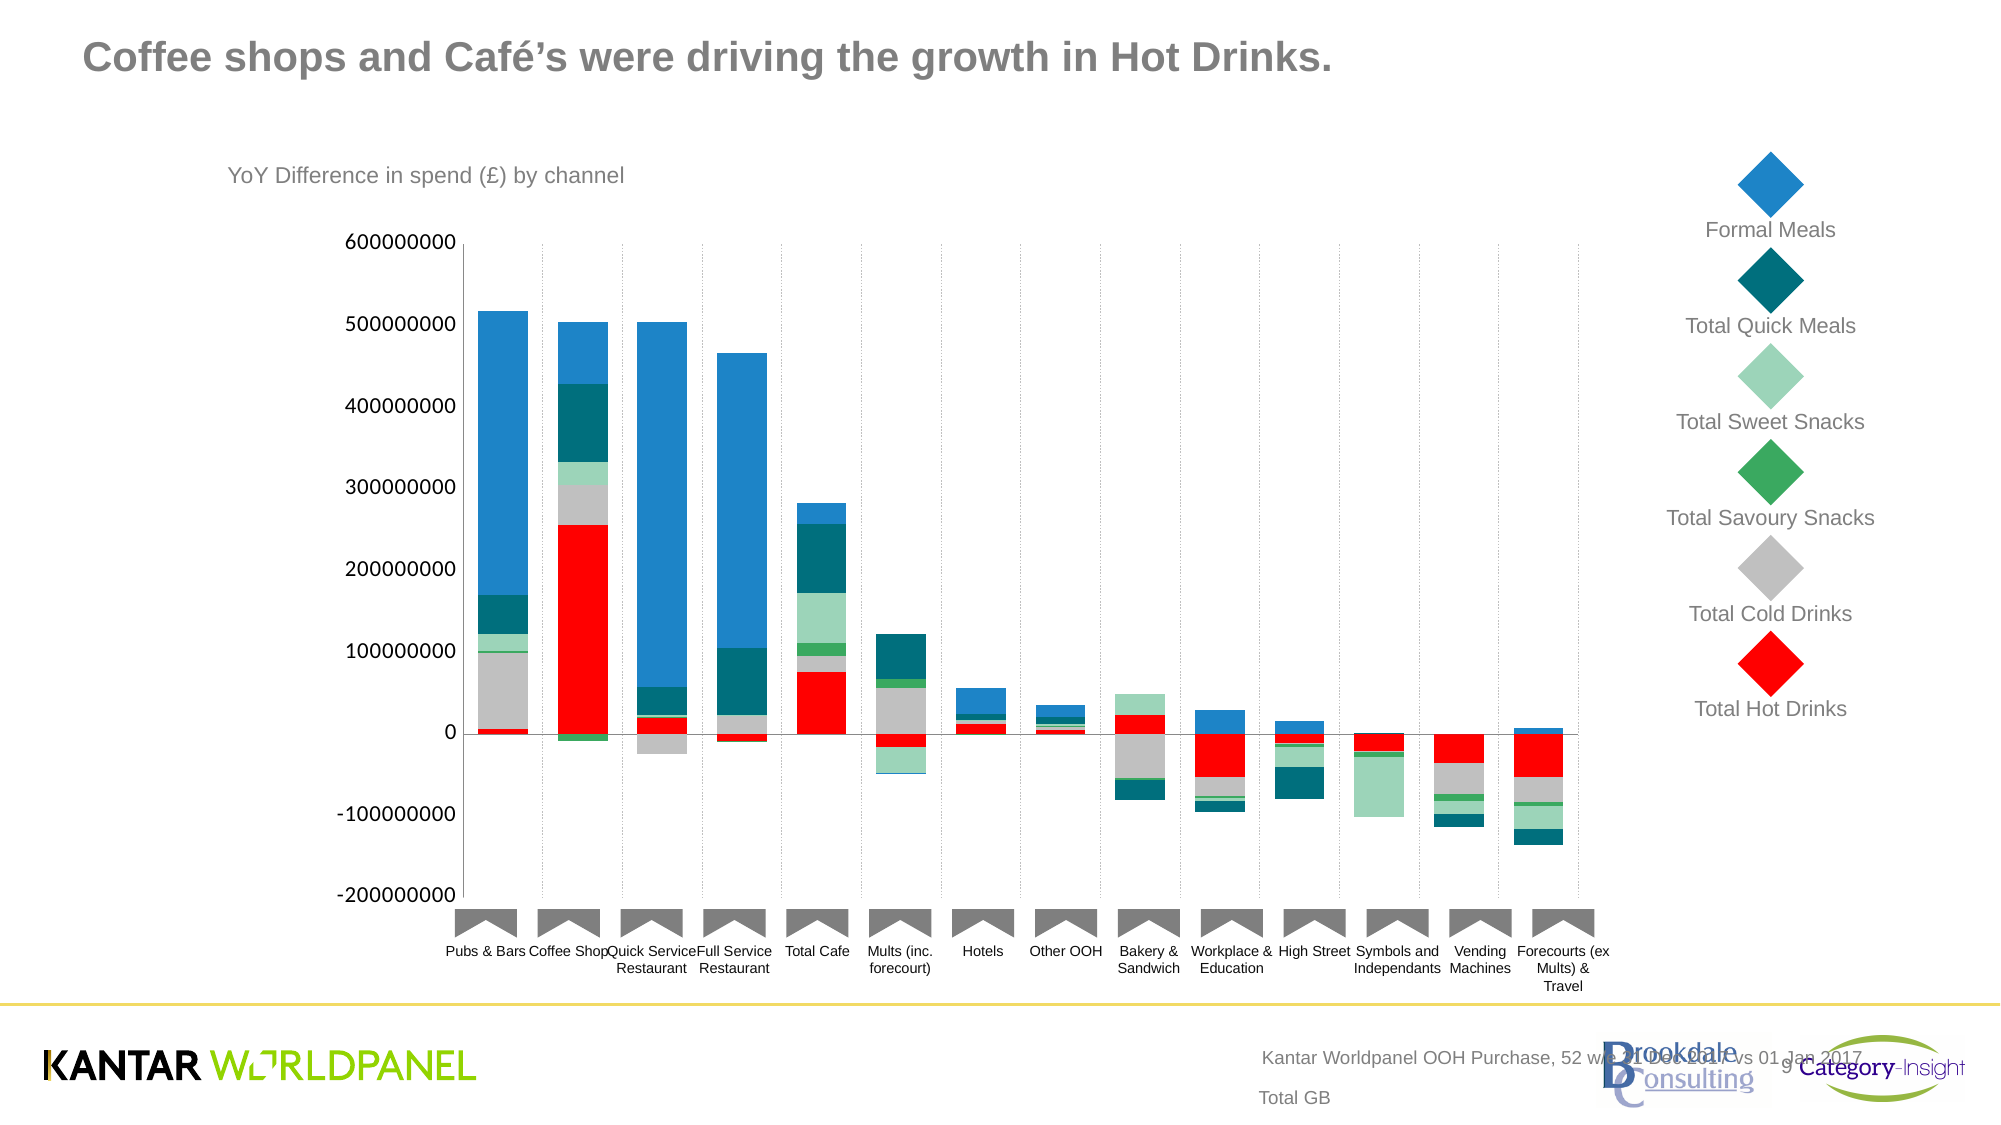

Coffee shops and Café’s were driving the growth in Hot Drinks.
YoY Difference in spend (£) by channel
Formal Meals
### Chart
| Category | Total Hot Drinks | Total Cold Drinks | Total Savoury Snacks | Total Sweet Snacks | Total Quick Meals | Formal Meals |
|---|---|---|---|---|---|---|
| Pubs & Bars | 6384672.0 | 93709380.0 | 2278128.0 | 20114240.0 | 47806370.0 | 348466200.0 |
| Coffee Shop | 256617000.0 | 48773340.0 | -8626578.0 | 27593570.0 | 96283260.0 | 76041600.0 |
| Quick Service Restaurant | 20457410.0 | -24314820.0 | 274320.0 | 3233968.0 | 34210300.0 | 446350800.0 |
| Full Service Restaurant | -8072752.0 | 21769860.0 | -141901.0 | 1994864.0 | 82390020.0 | 360773600.0 |
| Total Cafe | 76148610.0 | 19784700.0 | 15775500.0 | 60910720.0 | 84836510.0 | 25563040.0 |
| Mults (inc. forecourt) | -15490020.0 | 56595390.0 | 10867390.0 | -31831680.0 | 55494270.0 | -284343.0 |
| Hotels | 12648010.0 | 4170784.0 | -880576.0 | 752516.0 | 7804272.0 | 31115390.0 |
| Other OOH | 5210014.0 | 4186938.0 | 171409.0 | 2467265.0 | 9078995.0 | 14741120.0 |
| Bakery & Sandwich | 24097410.0 | -53878780.0 | -1744358.0 | 24949630.0 | -25040130.0 | 0.0 |
| Workplace & Education | -52930690.0 | -22393520.0 | -3217956.0 | -3264272.0 | -13076350.0 | 29549090.0 |
| High Street | -10444700.0 | -1928640.0 | -2827504.0 | -24765980.0 | -38857920.0 | 16513520.0 |
| Symbols and Independanta | -20842180.0 | -1526272.0 | -5241400.0 | -73953760.0 | 1951472.0 | 0.0 |
| Vending Machines | -35766460.0 | -38064610.0 | -7893984.0 | -15650220.0 | -16608820.0 | 0.0 |
| Forecourts (ex Mults) & Travel | -52896830.0 | -30687560.0 | -4868118.0 | -27145580.0 | -19766660.0 | 8050084.0 |
Total Quick Meals
Total Sweet Snacks
Total Savoury Snacks
Total Cold Drinks
Total Hot Drinks
Pubs & Bars
Coffee Shop
Quick Service Restaurant
Full Service Restaurant
Total Cafe
Mults (inc. forecourt)
Hotels
Other OOH
Bakery & Sandwich
Workplace & Education
High Street
Symbols and Independants
Vending Machines
Forecourts (ex Mults) & Travel
Kantar Worldpanel OOH Purchase, 52 w/e 31 Dec 2017 vs 01 Jan 2017
Total GB